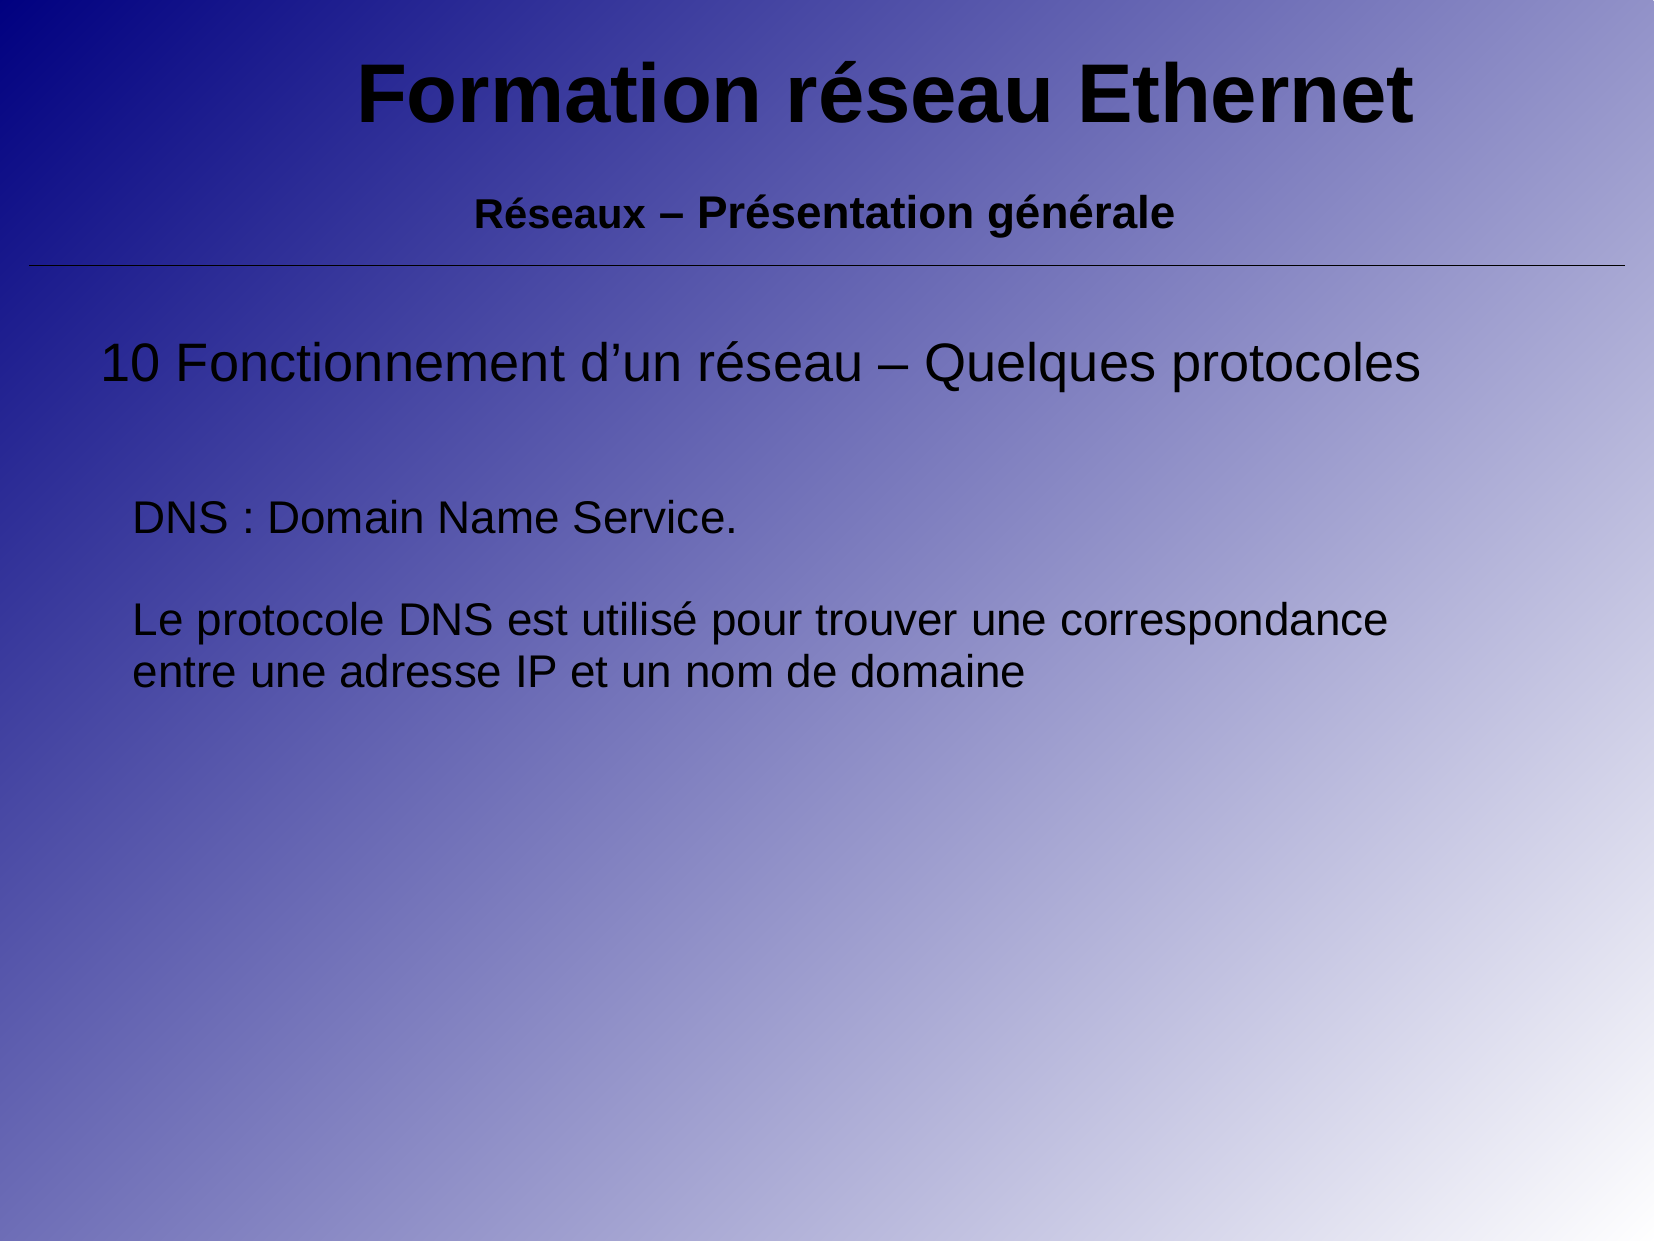

Formation réseau Ethernet
Réseaux – Présentation générale
10 Fonctionnement d’un réseau – Quelques protocoles
DNS : Domain Name Service.
Le protocole DNS est utilisé pour trouver une correspondance
entre une adresse IP et un nom de domaine